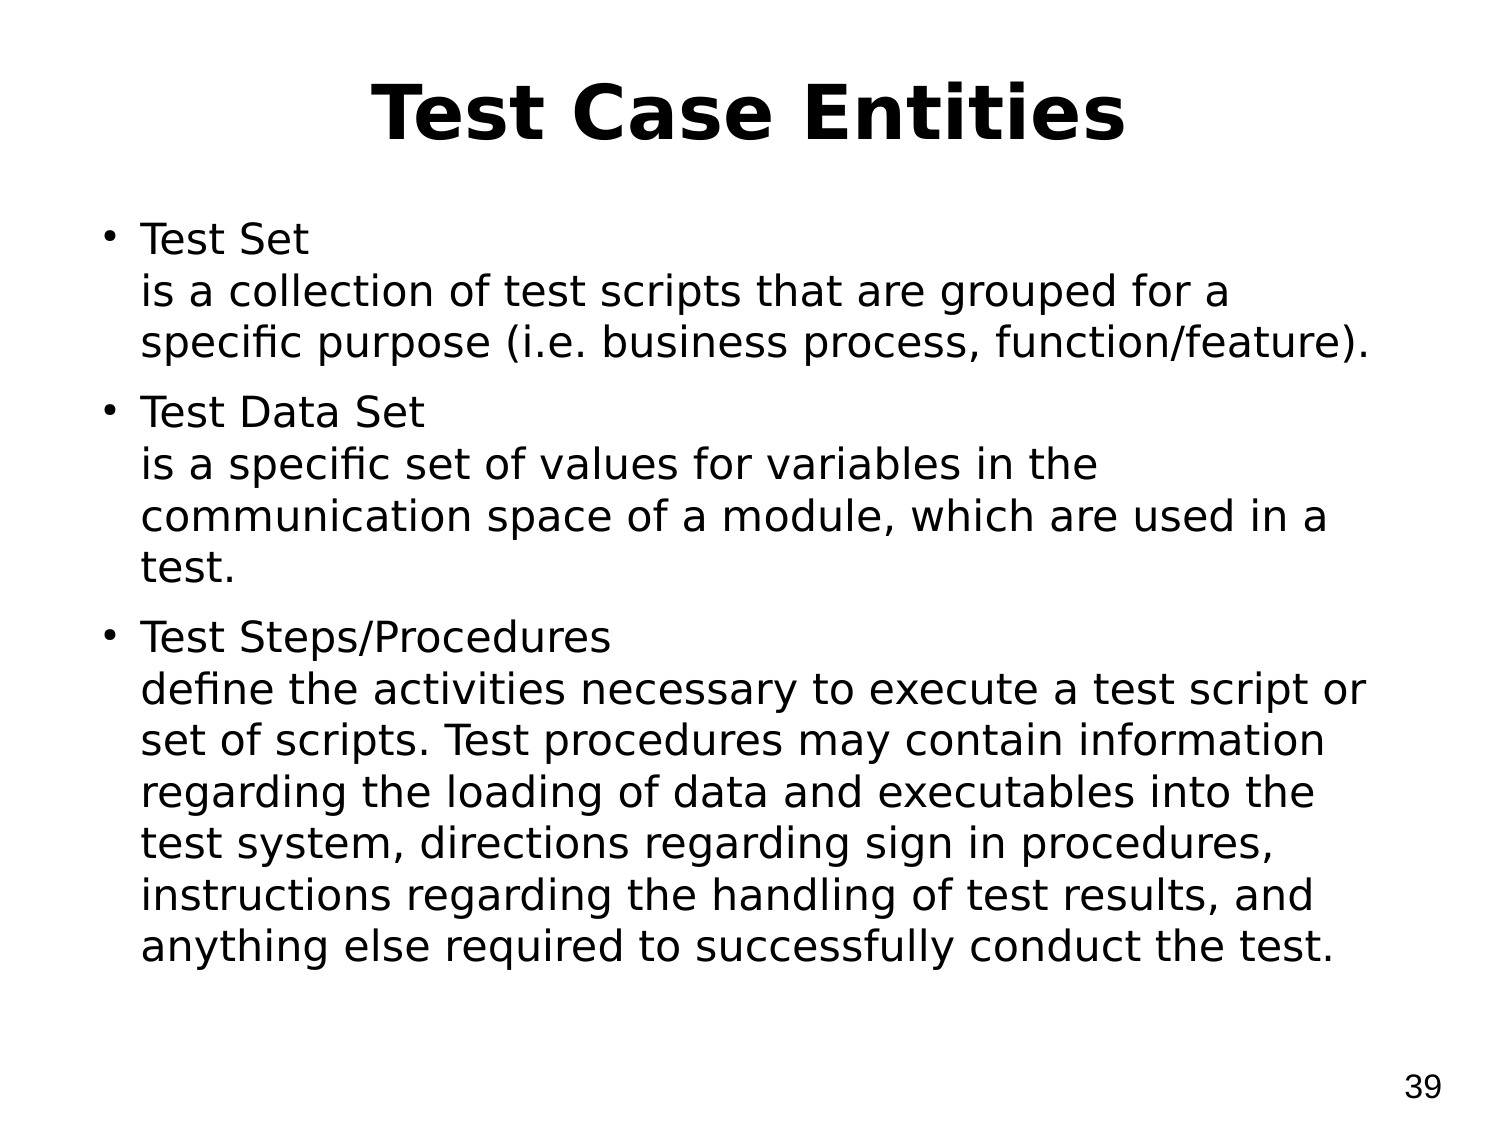

# Test Case Entities
Test Set
is a collection of test scripts that are grouped for a specific purpose (i.e. business process, function/feature).
Test Data Set
is a specific set of values for variables in the communication space of a module, which are used in a test.
Test Steps/Procedures
define the activities necessary to execute a test script or set of scripts. Test procedures may contain information regarding the loading of data and executables into the test system, directions regarding sign in procedures, instructions regarding the handling of test results, and anything else required to successfully conduct the test.